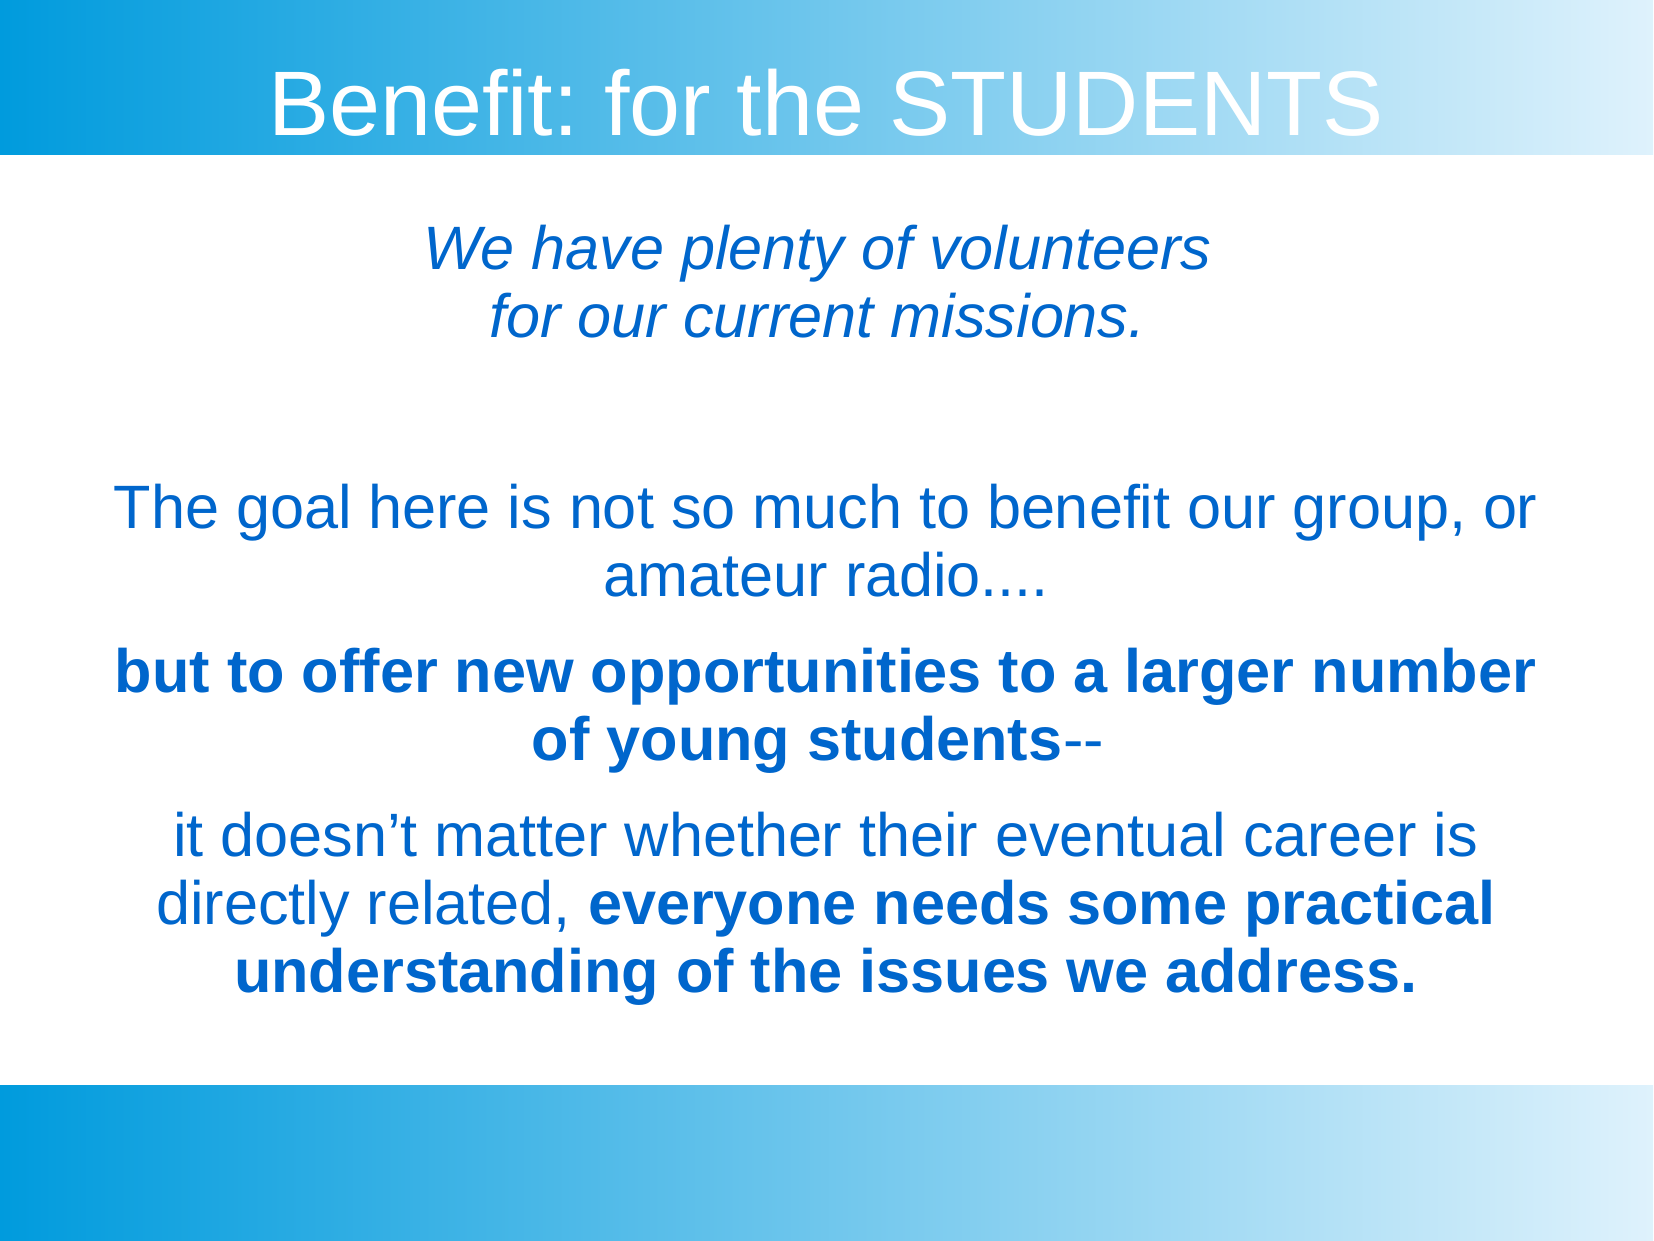

# Benefit: for the STUDENTS
We have plenty of volunteers
for our current missions.
The goal here is not so much to benefit our group, or amateur radio....
but to offer new opportunities to a larger number of young students--
it doesn’t matter whether their eventual career is directly related, everyone needs some practical understanding of the issues we address.